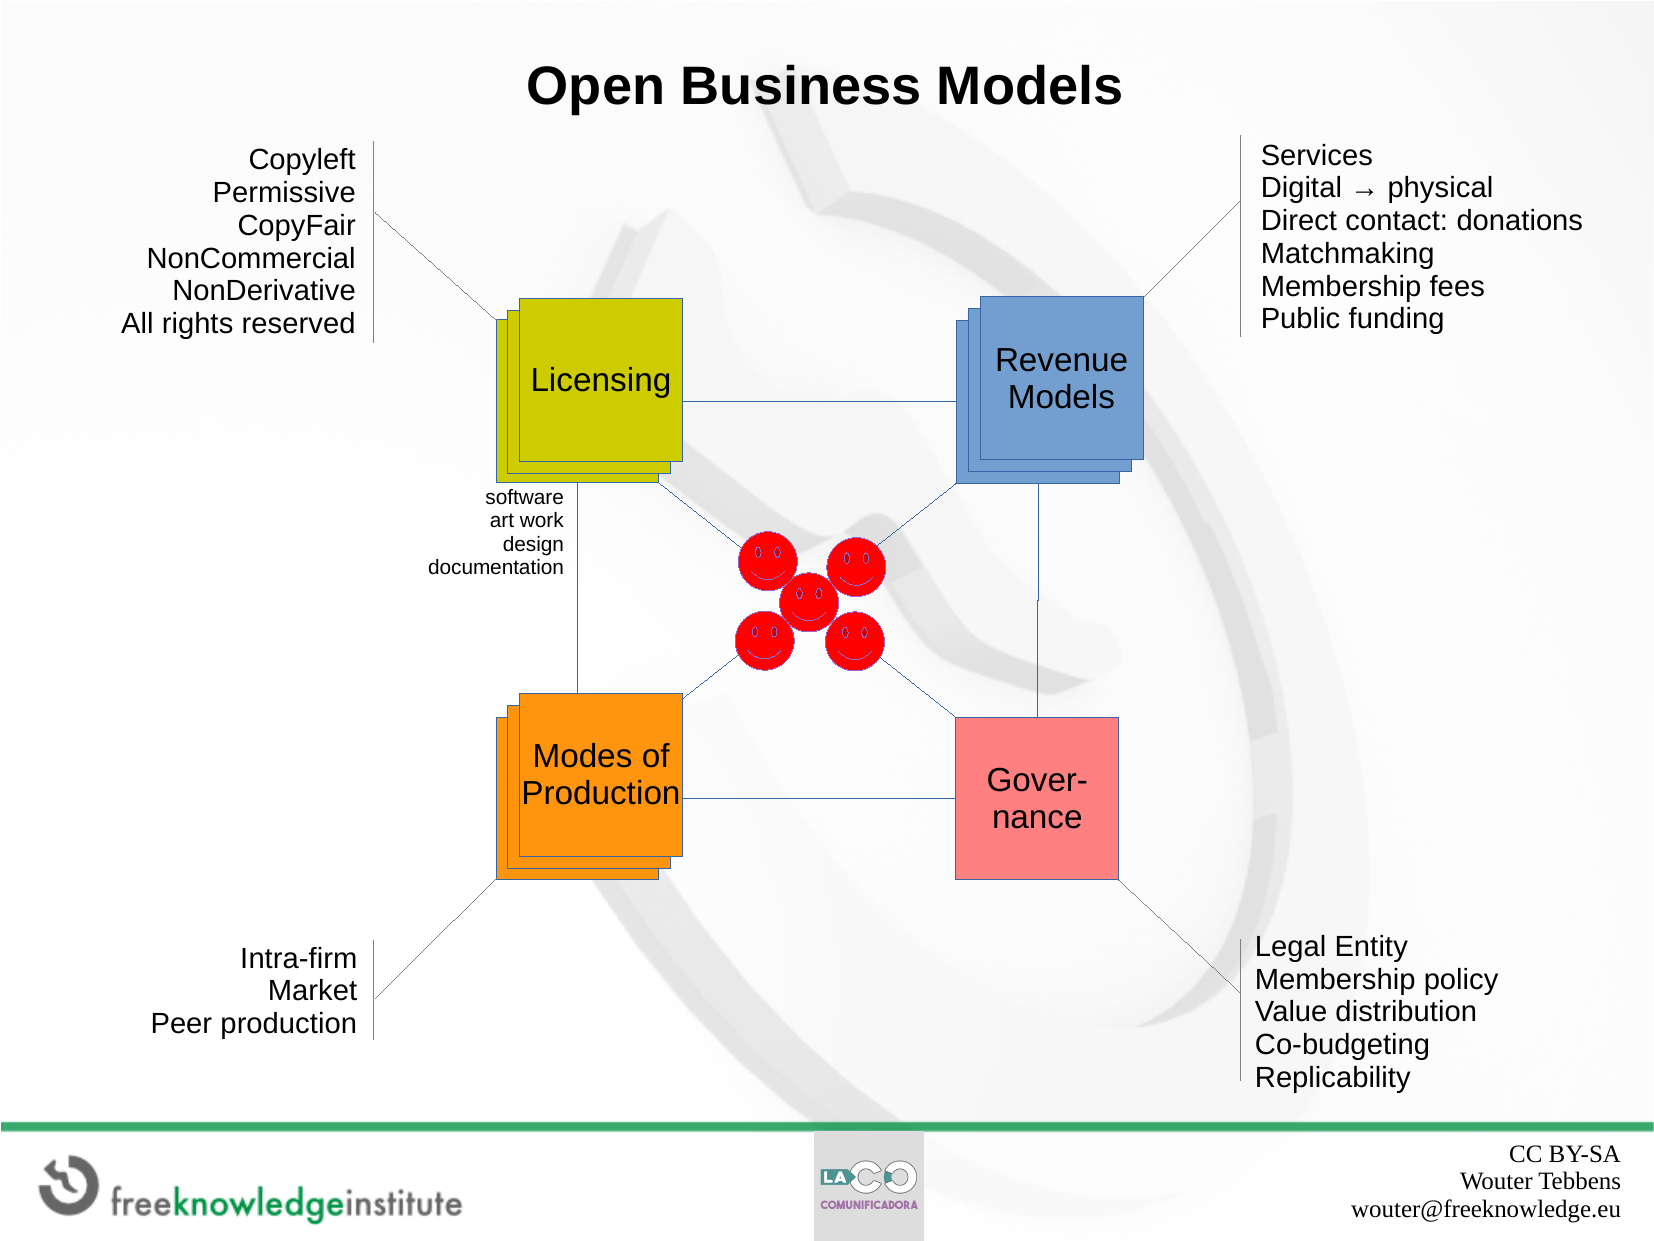

Open Business Models
Services
Digital → physical
Direct contact: donations
Matchmaking
Membership fees
Public funding
Copyleft
Permissive
CopyFair
NonCommercial
NonDerivative
All rights reserved
Revenue
Models
Licensing
Revenue
Models
Licensing
Licensing
Revenue
Models
software
art work
design
documentation
Modes of
Production
Gover-
nance
Legal Entity
Membership policy
Value distribution
Co-budgeting
Replicability
Intra-firm
Market
Peer production